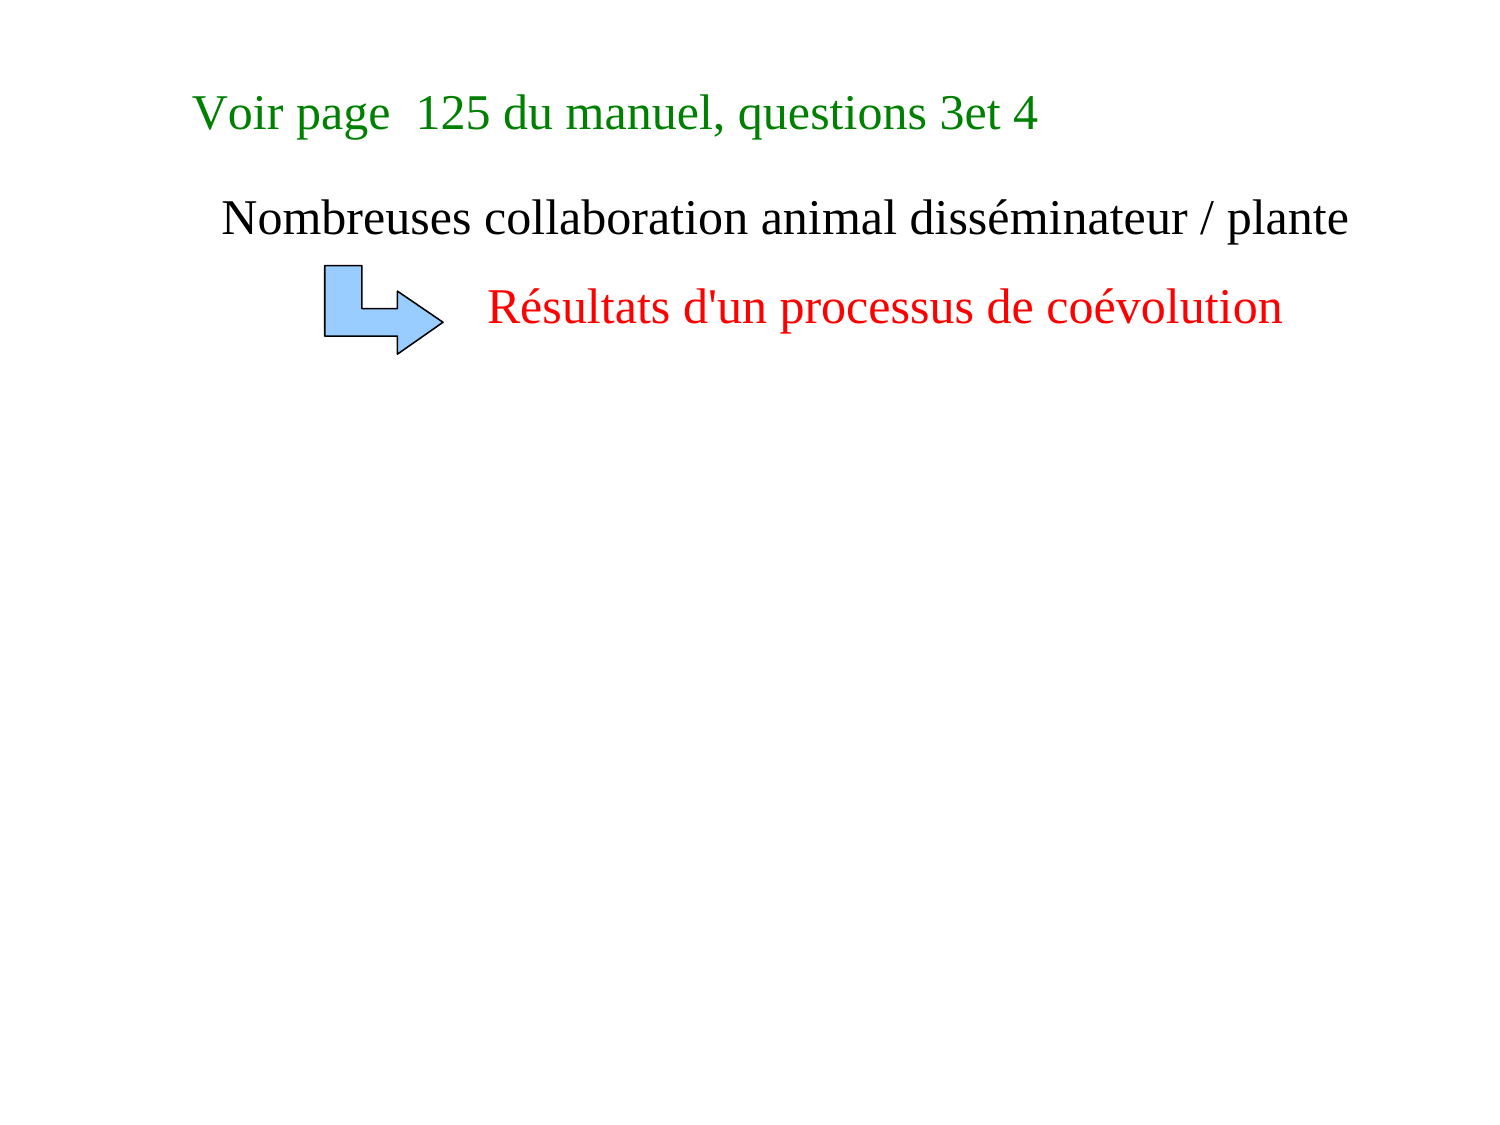

Voir page 125 du manuel, questions 3et 4
Nombreuses collaboration animal disséminateur / plante
Résultats d'un processus de coévolution